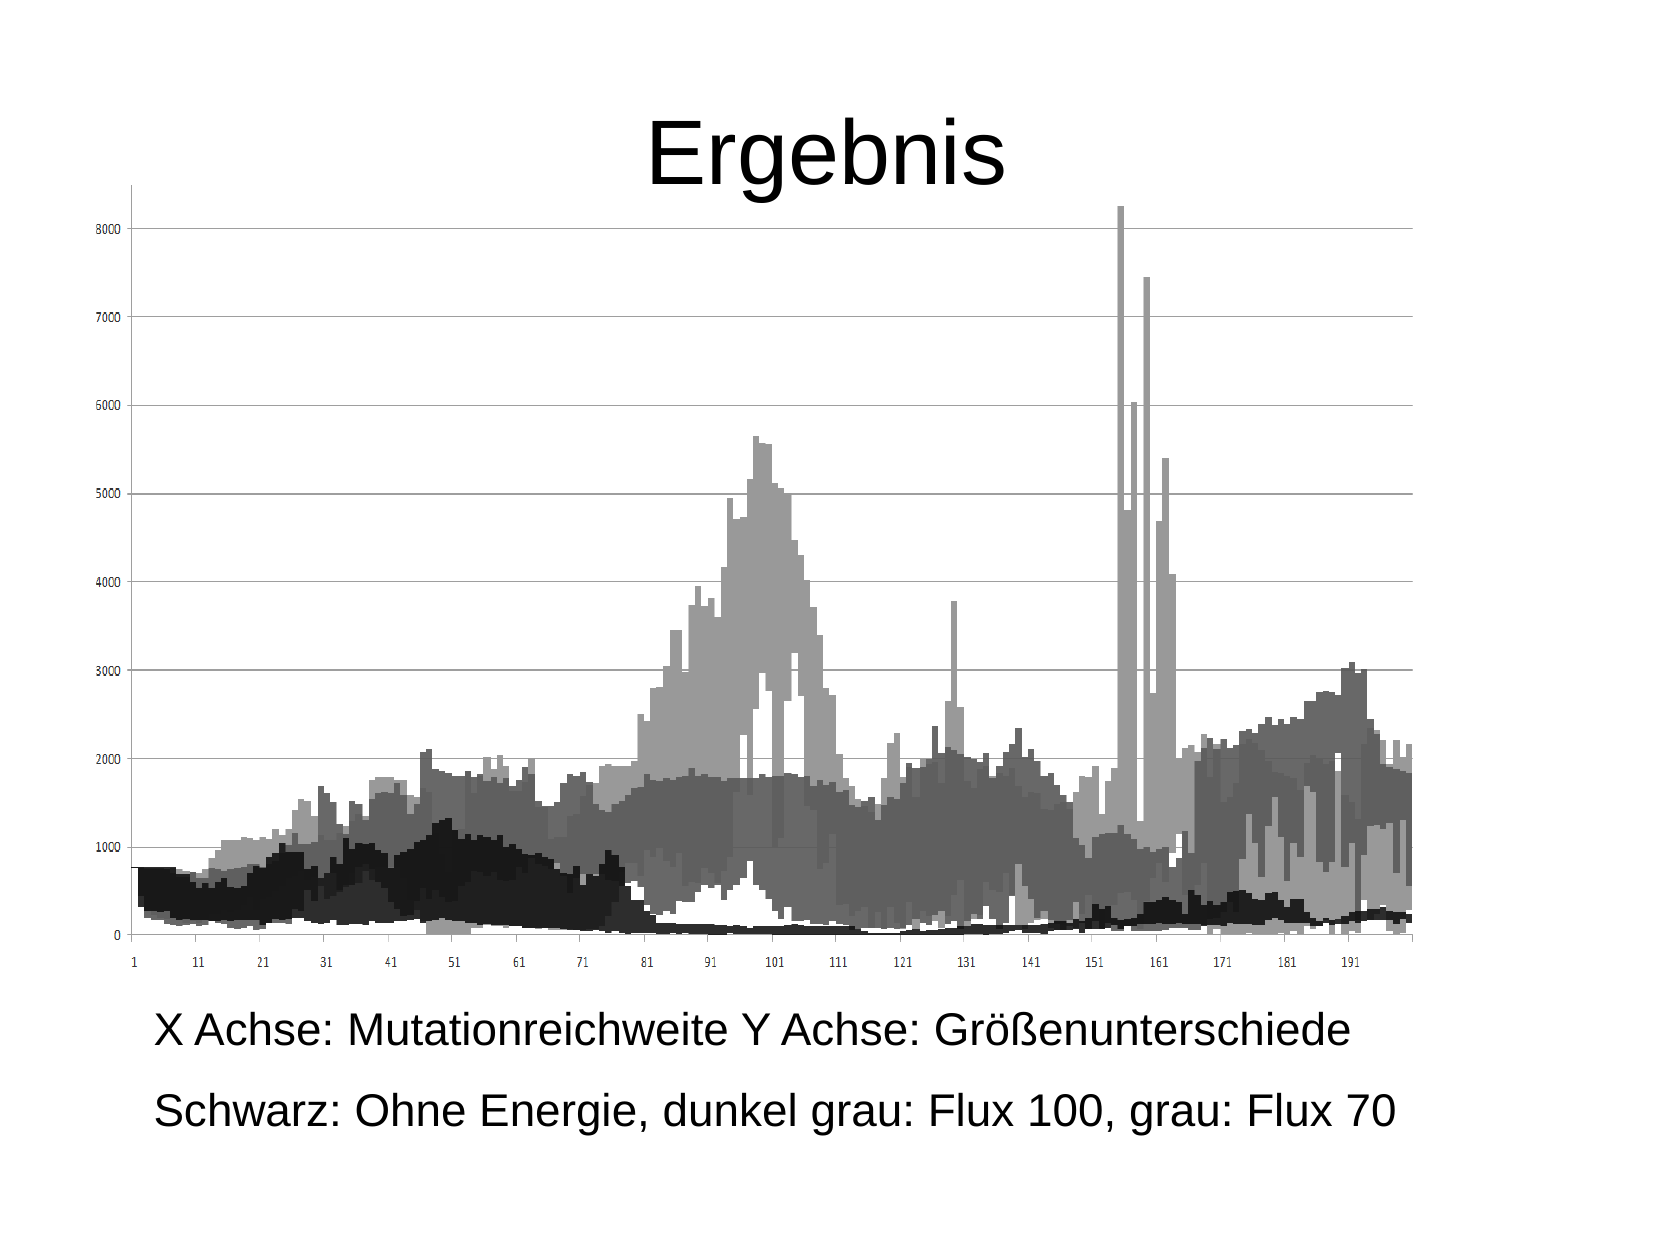

# Ergebnis
X Achse: Mutationreichweite Y Achse: Größenunterschiede
Schwarz: Ohne Energie, dunkel grau: Flux 100, grau: Flux 70